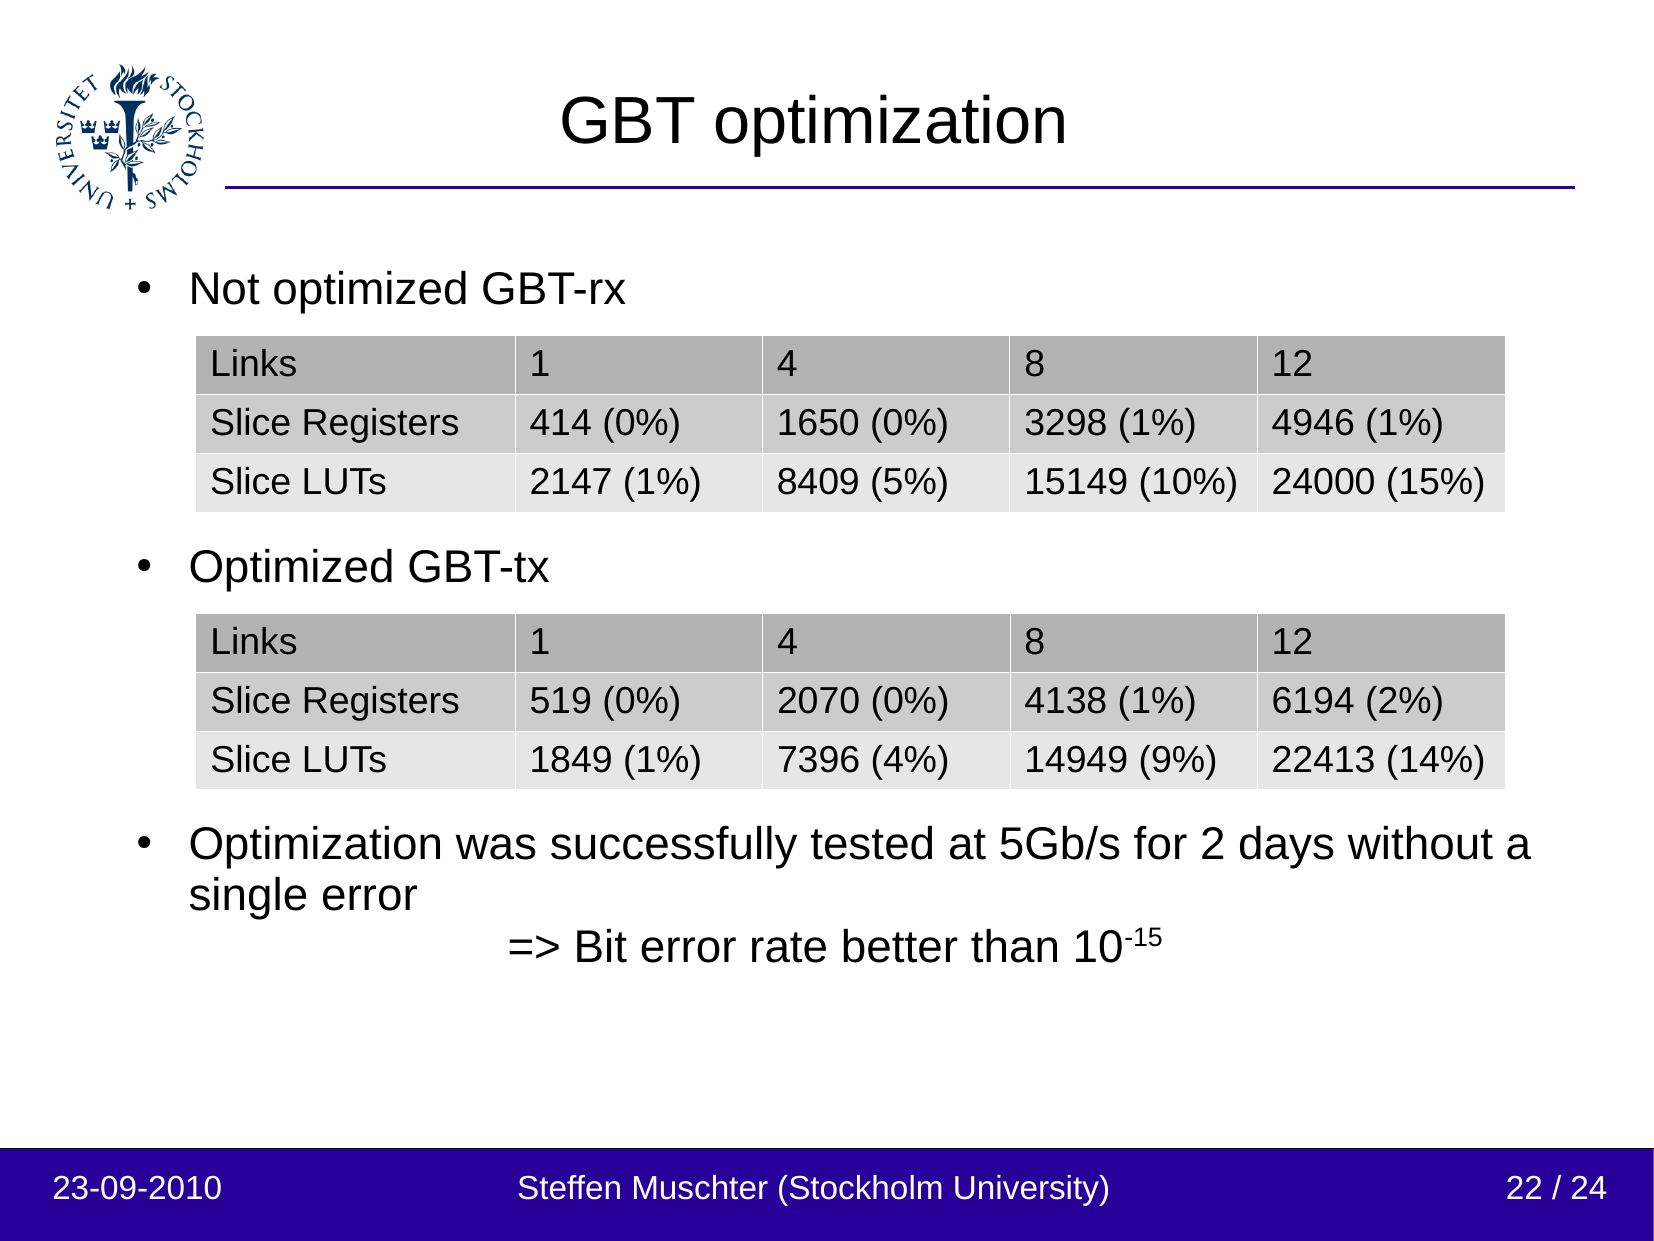

GBT optimization
Not optimized GBT-rx
| Links | 1 | 4 | 8 | 12 |
| --- | --- | --- | --- | --- |
| Slice Registers | 414 (0%) | 1650 (0%) | 3298 (1%) | 4946 (1%) |
| Slice LUTs | 2147 (1%) | 8409 (5%) | 15149 (10%) | 24000 (15%) |
Optimized GBT-tx
| Links | 1 | 4 | 8 | 12 |
| --- | --- | --- | --- | --- |
| Slice Registers | 519 (0%) | 2070 (0%) | 4138 (1%) | 6194 (2%) |
| Slice LUTs | 1849 (1%) | 7396 (4%) | 14949 (9%) | 22413 (14%) |
Optimization was successfully tested at 5Gb/s for 2 days without a single error
=> Bit error rate better than 10-15
22 / 24